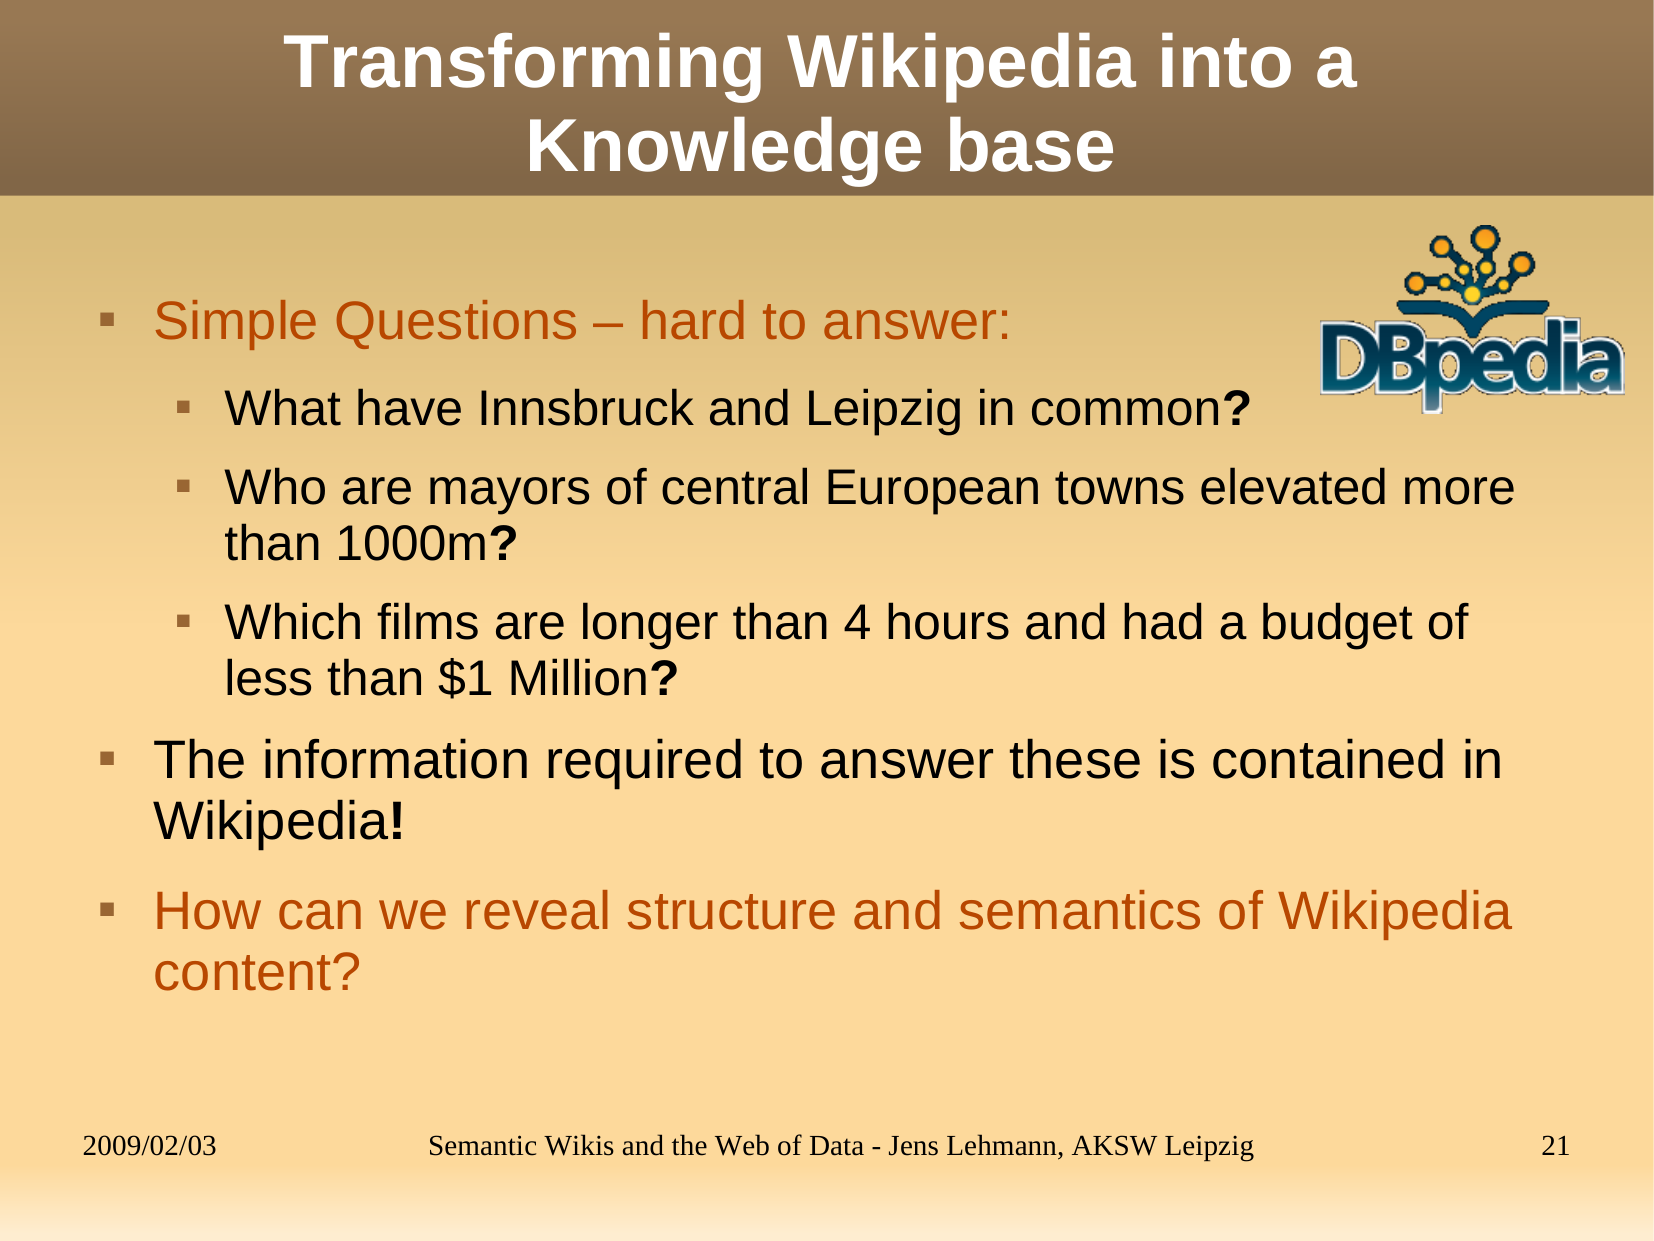

# Transforming Wikipedia into a Knowledge base
Simple Questions – hard to answer:
What have Innsbruck and Leipzig in common?
Who are mayors of central European towns elevated more than 1000m?
Which films are longer than 4 hours and had a budget of less than $1 Million?
The information required to answer these is contained in Wikipedia!
How can we reveal structure and semantics of Wikipedia content?
2009/02/03
Semantic Wikis and the Web of Data - Jens Lehmann, AKSW Leipzig
21